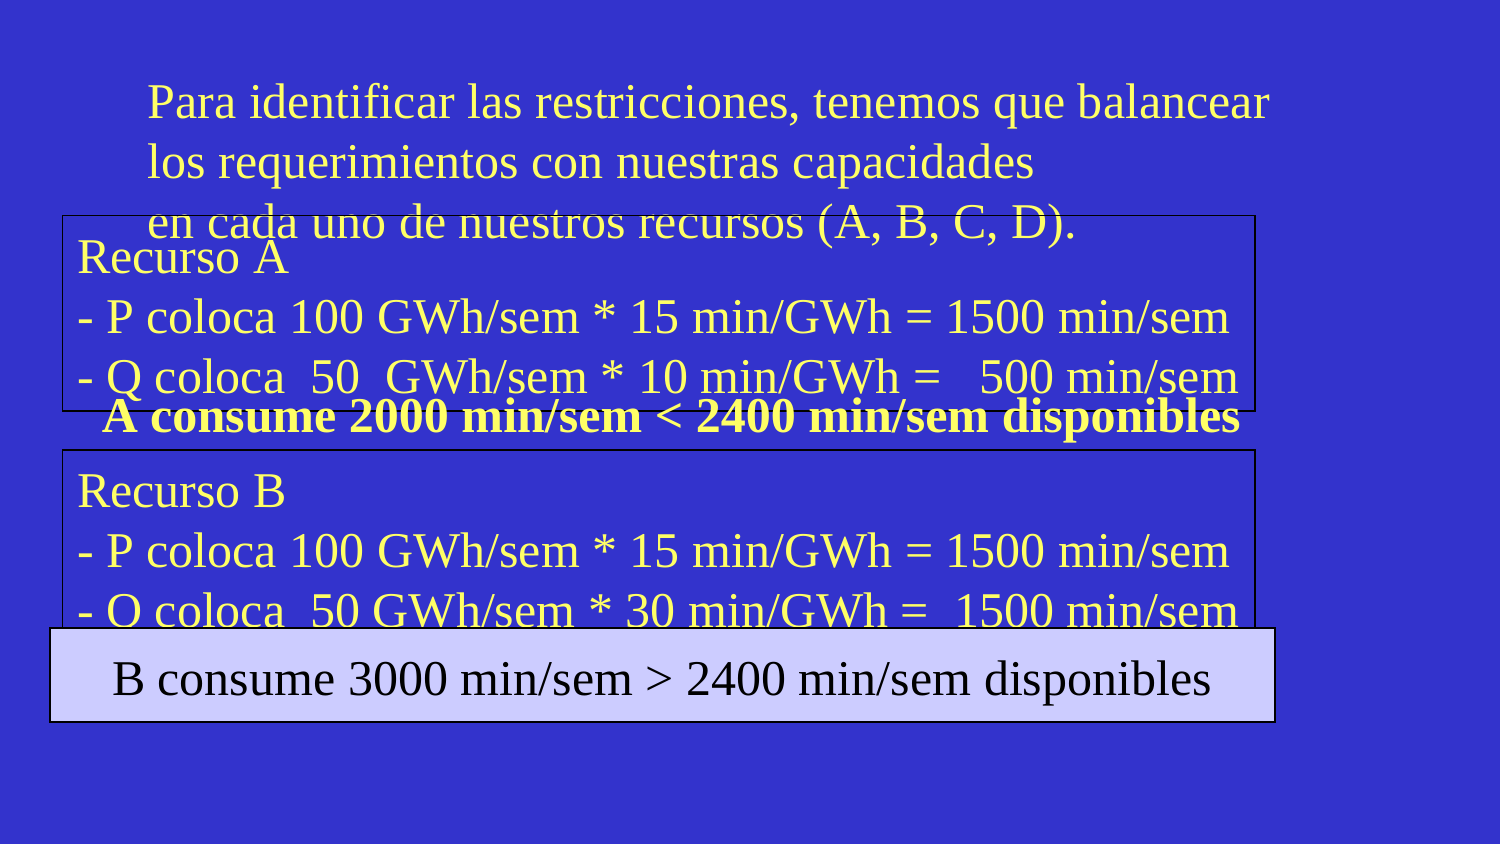

Para identificar las restricciones, tenemos que balancear
los requerimientos con nuestras capacidades
en cada uno de nuestros recursos (A, B, C, D).
Recurso A
- P coloca 100 GWh/sem * 15 min/GWh = 1500 min/sem
- Q coloca 50 GWh/sem * 10 min/GWh = 500 min/sem
A consume 2000 min/sem < 2400 min/sem disponibles
Recurso B
- P coloca 100 GWh/sem * 15 min/GWh = 1500 min/sem
- Q coloca 50 GWh/sem * 30 min/GWh = 1500 min/sem
B consume 3000 min/sem > 2400 min/sem disponibles